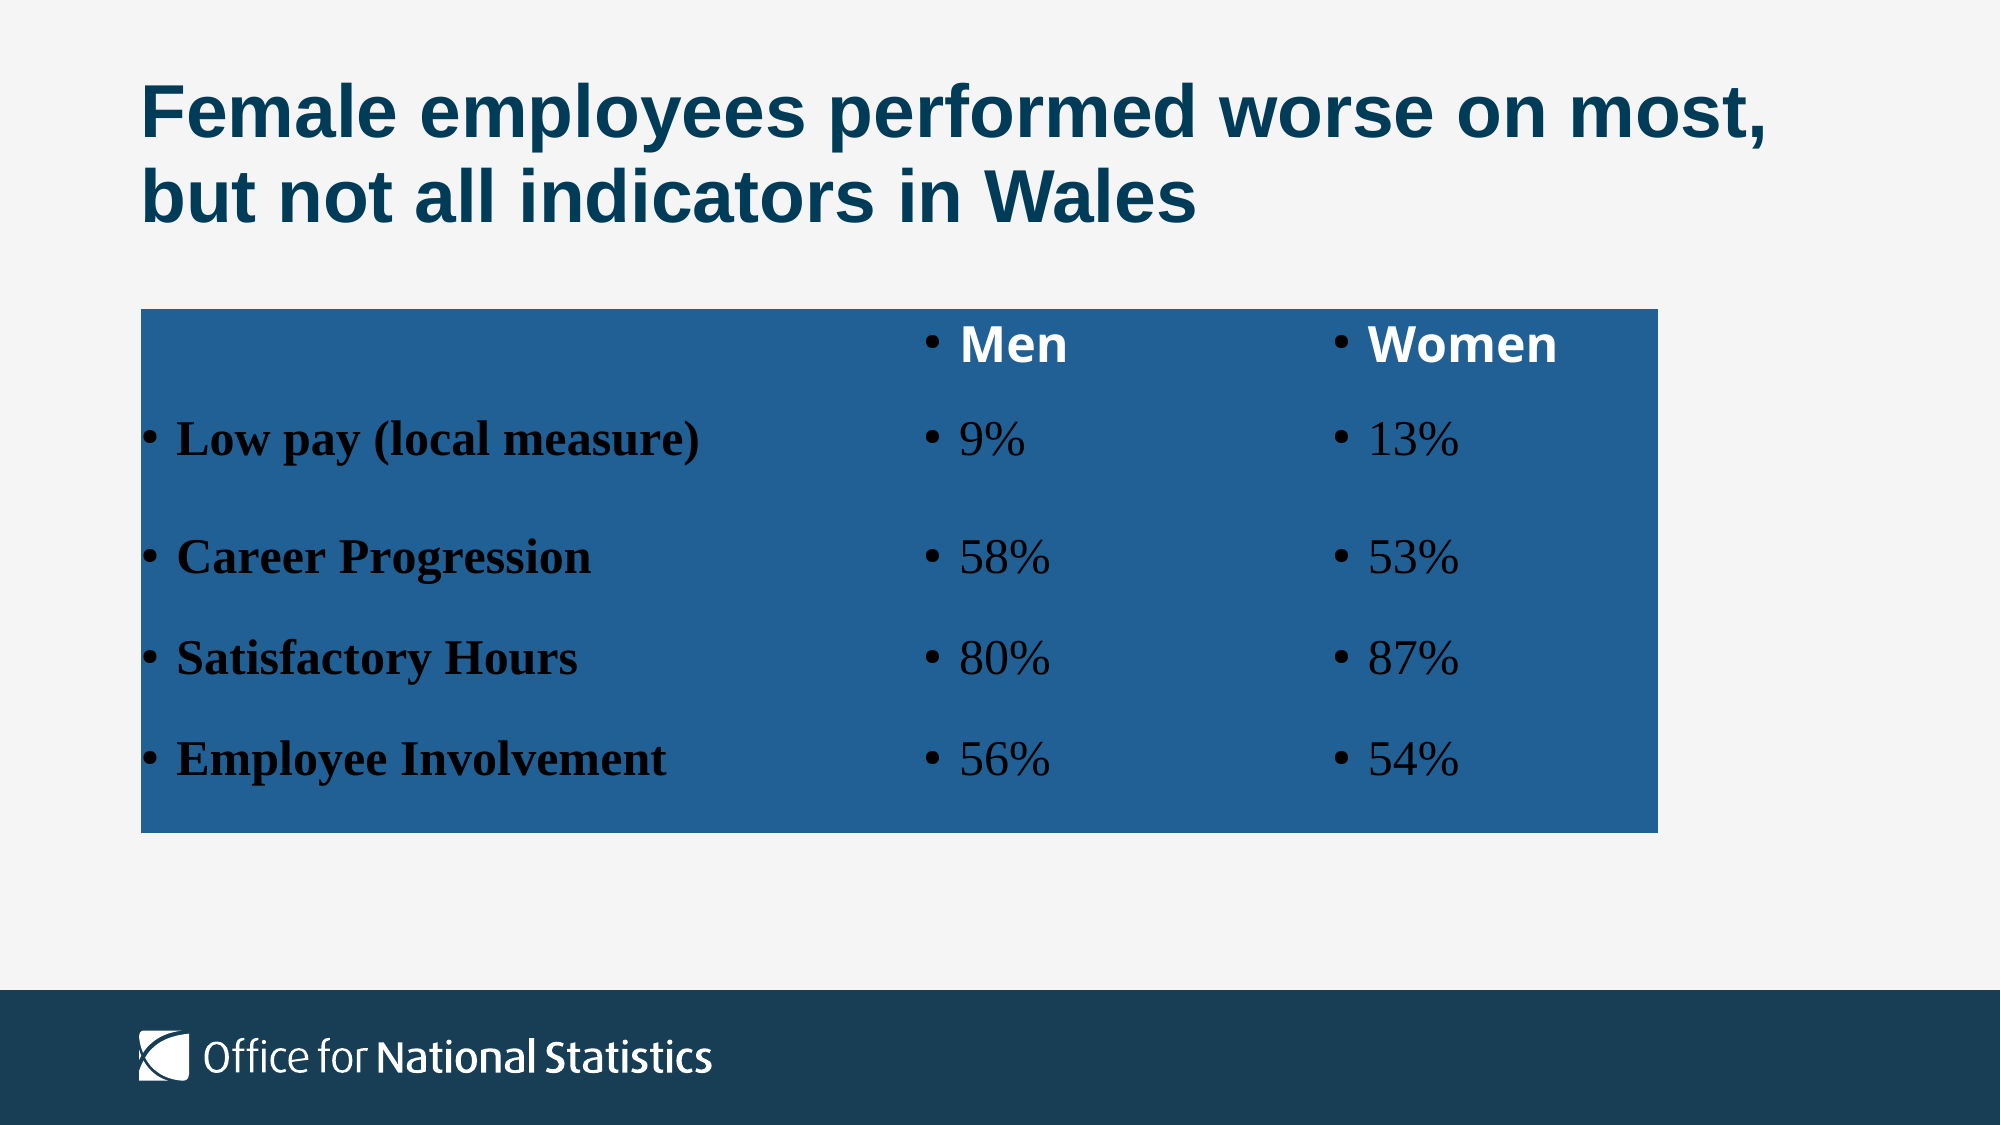

# Female employees performed worse on most, but not all indicators in Wales
| | Men | Women |
| --- | --- | --- |
| Low pay (local measure) | 9% | 13% |
| Career Progression | 58% | 53% |
| Satisfactory Hours | 80% | 87% |
| Employee Involvement | 56% | 54% |